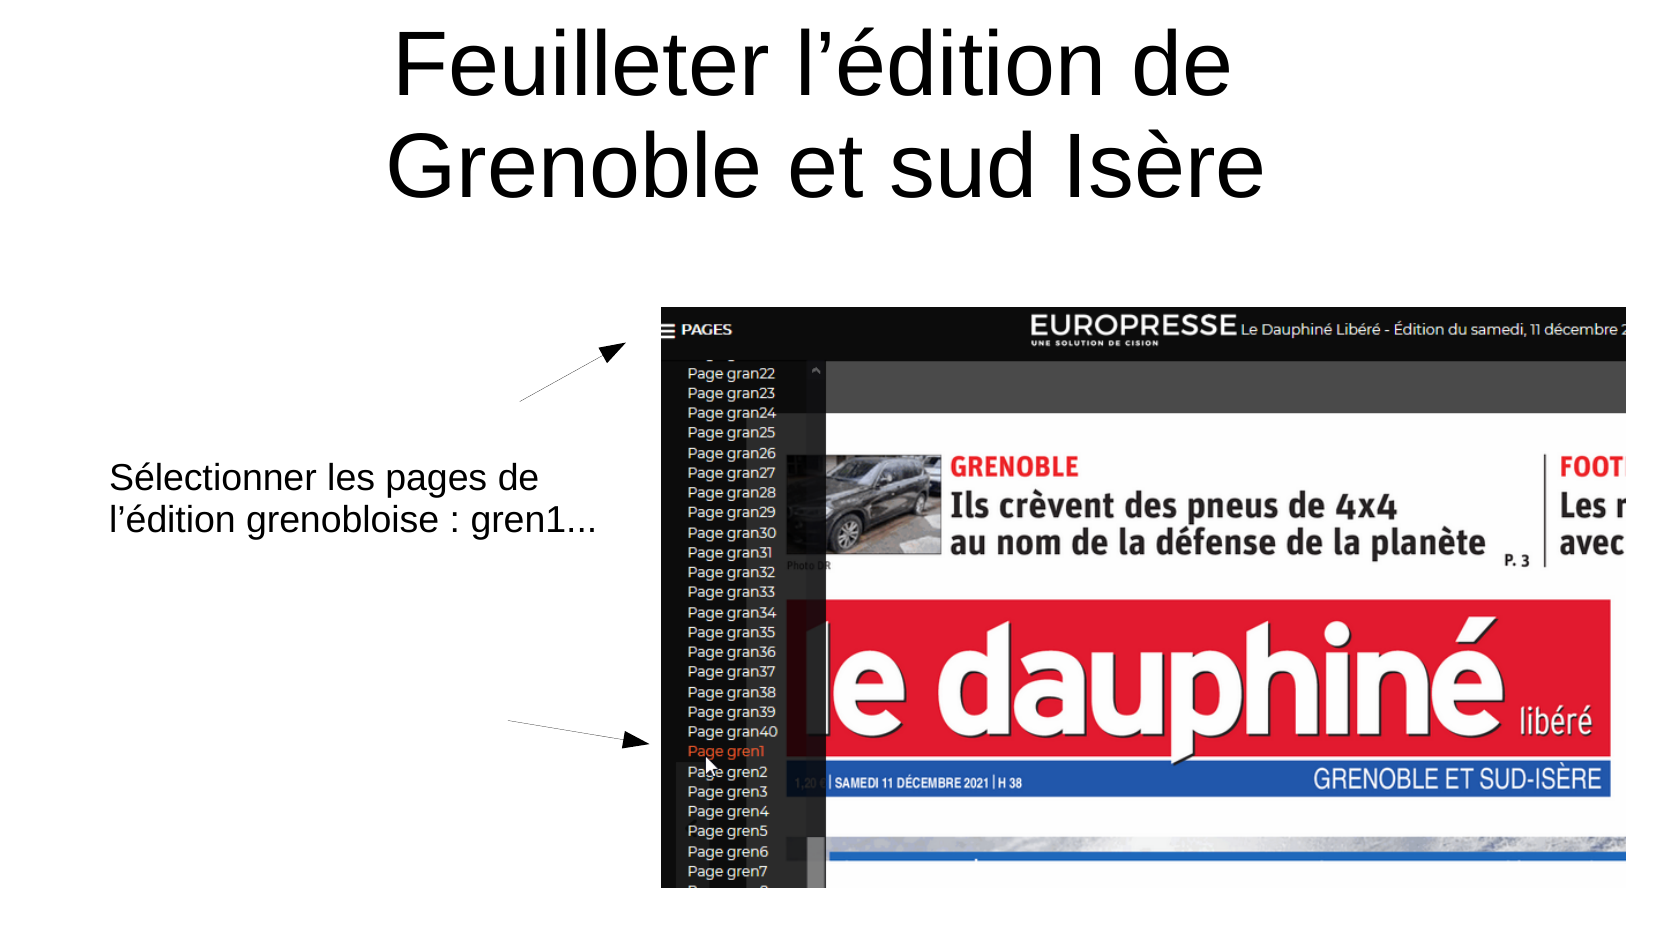

# Feuilleter l’édition de Grenoble et sud Isère
Sélectionner les pages de l’édition grenobloise : gren1...